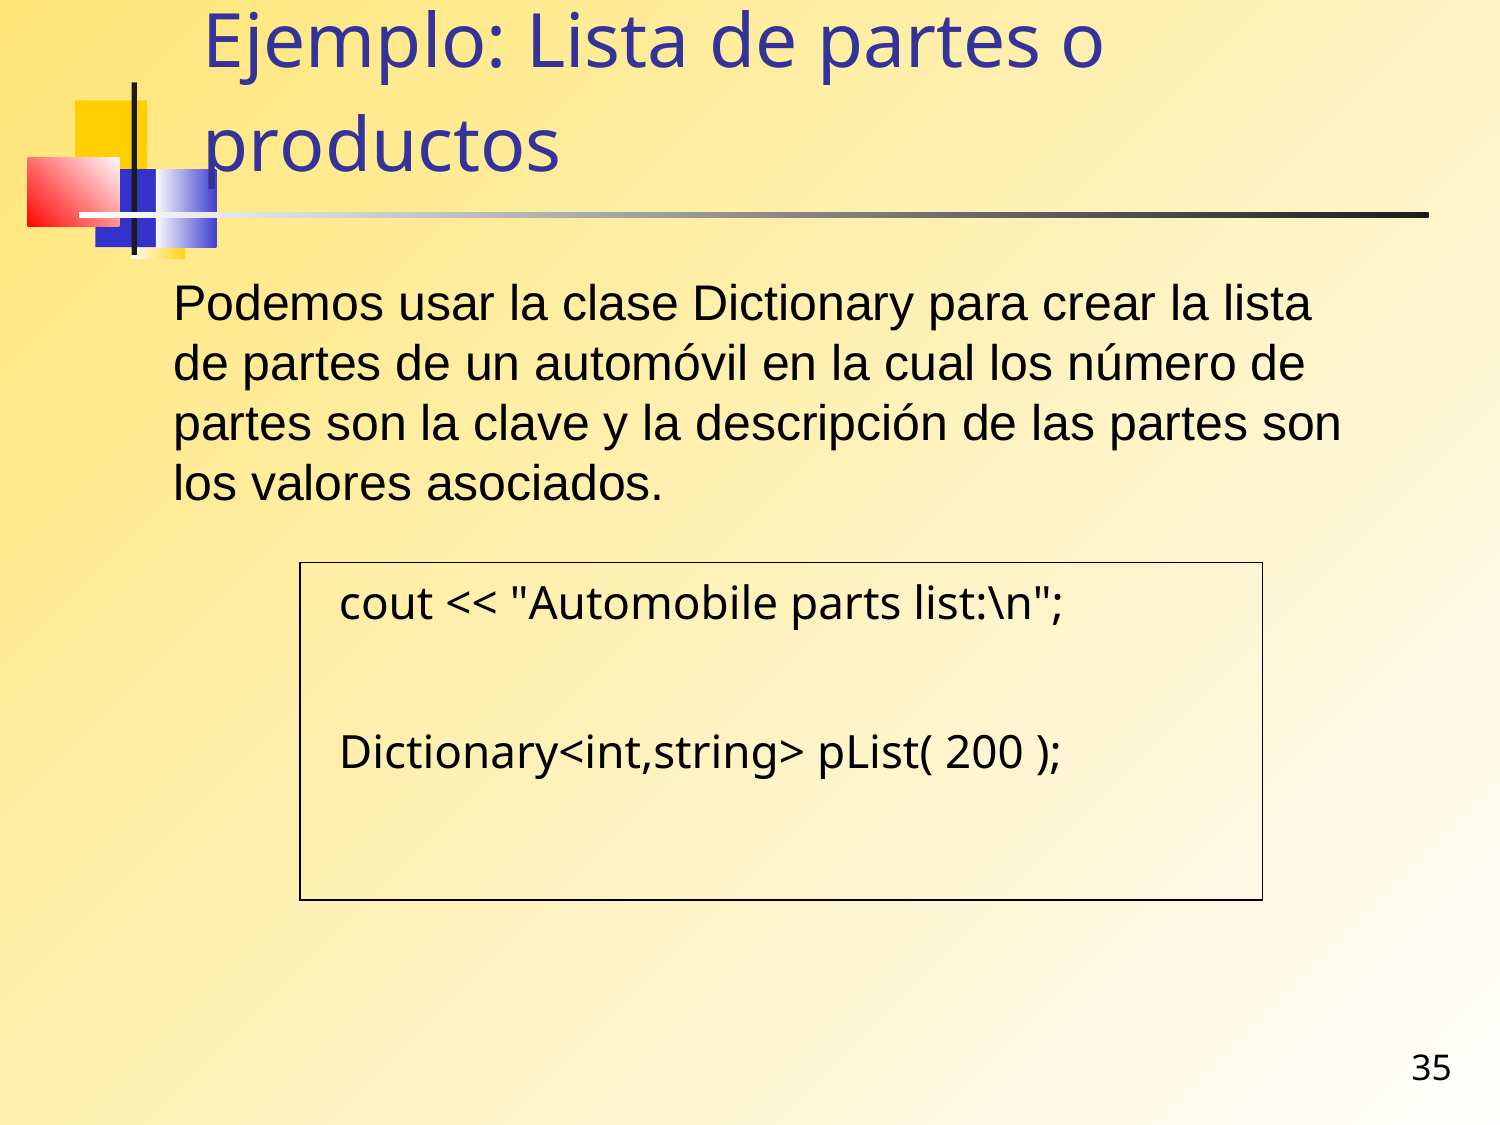

# Ejemplo: Lista de partes o productos
Podemos usar la clase Dictionary para crear la lista de partes de un automóvil en la cual los número de partes son la clave y la descripción de las partes son los valores asociados.
 cout << "Automobile parts list:\n";
 Dictionary<int,string> pList( 200 );
35